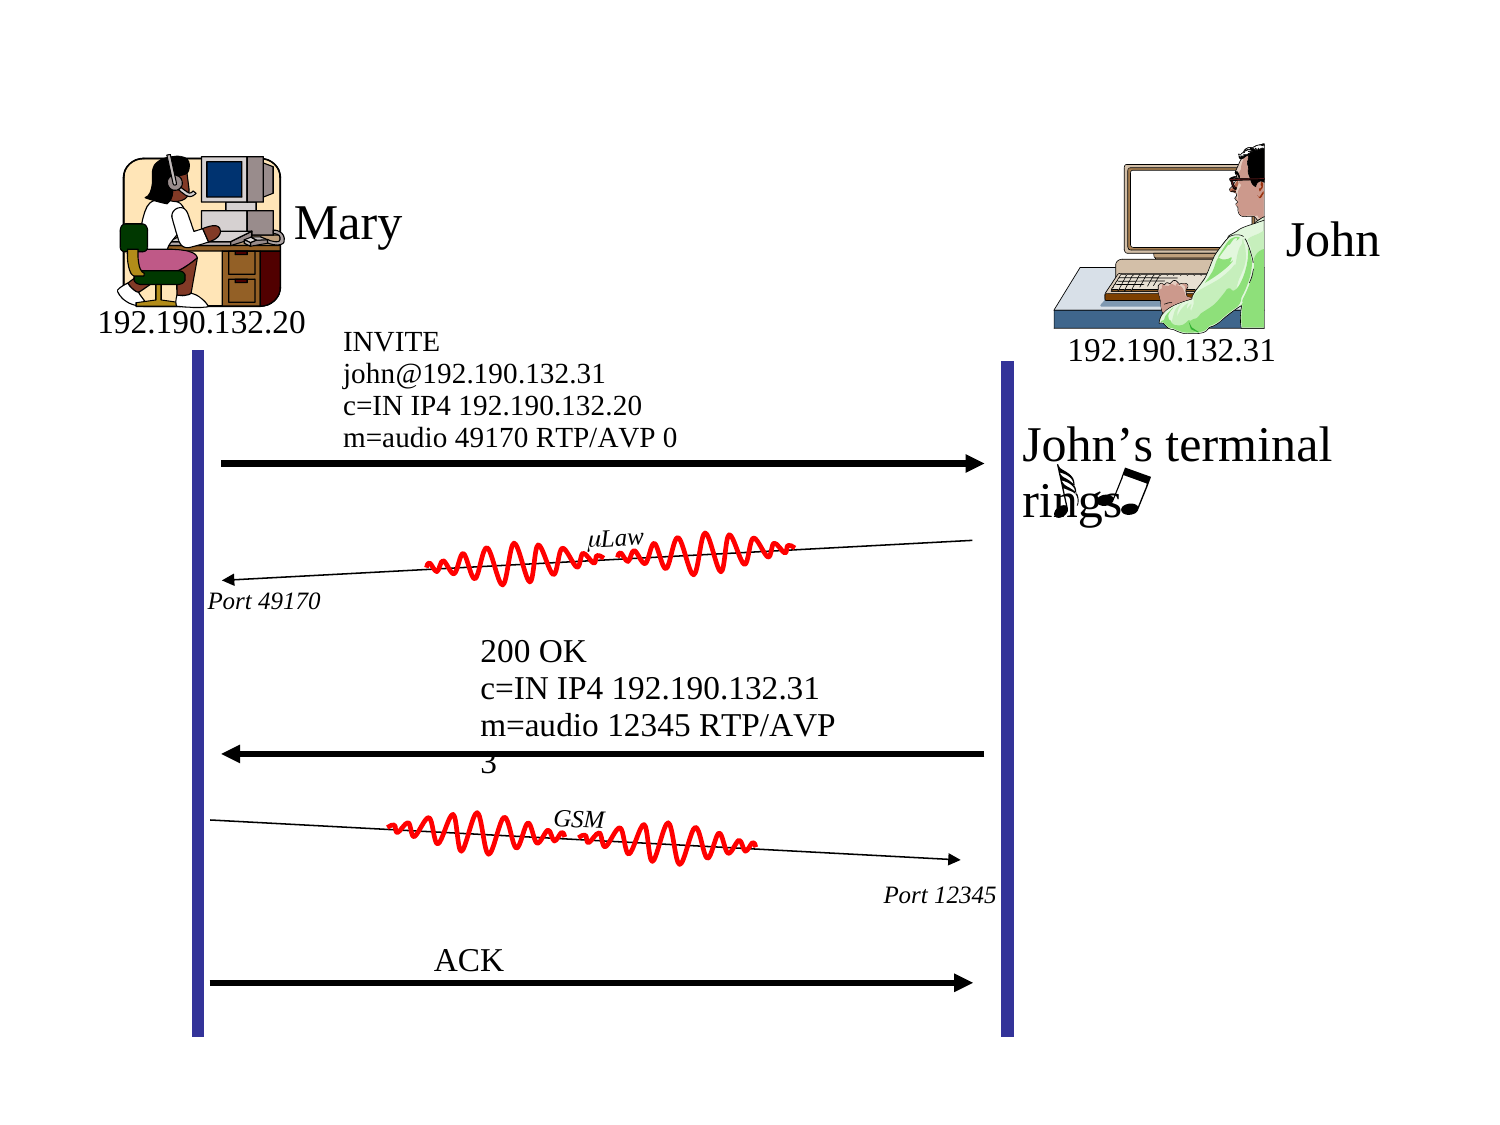

Mary
John
192.190.132.20
INVITE
john@192.190.132.31
c=IN IP4 192.190.132.20
m=audio 49170 RTP/AVP 0
192.190.132.31
John’s terminal rings
Law
Port 49170
200 OK
c=IN IP4 192.190.132.31
m=audio 12345 RTP/AVP 3
GSM
Port 12345
ACK